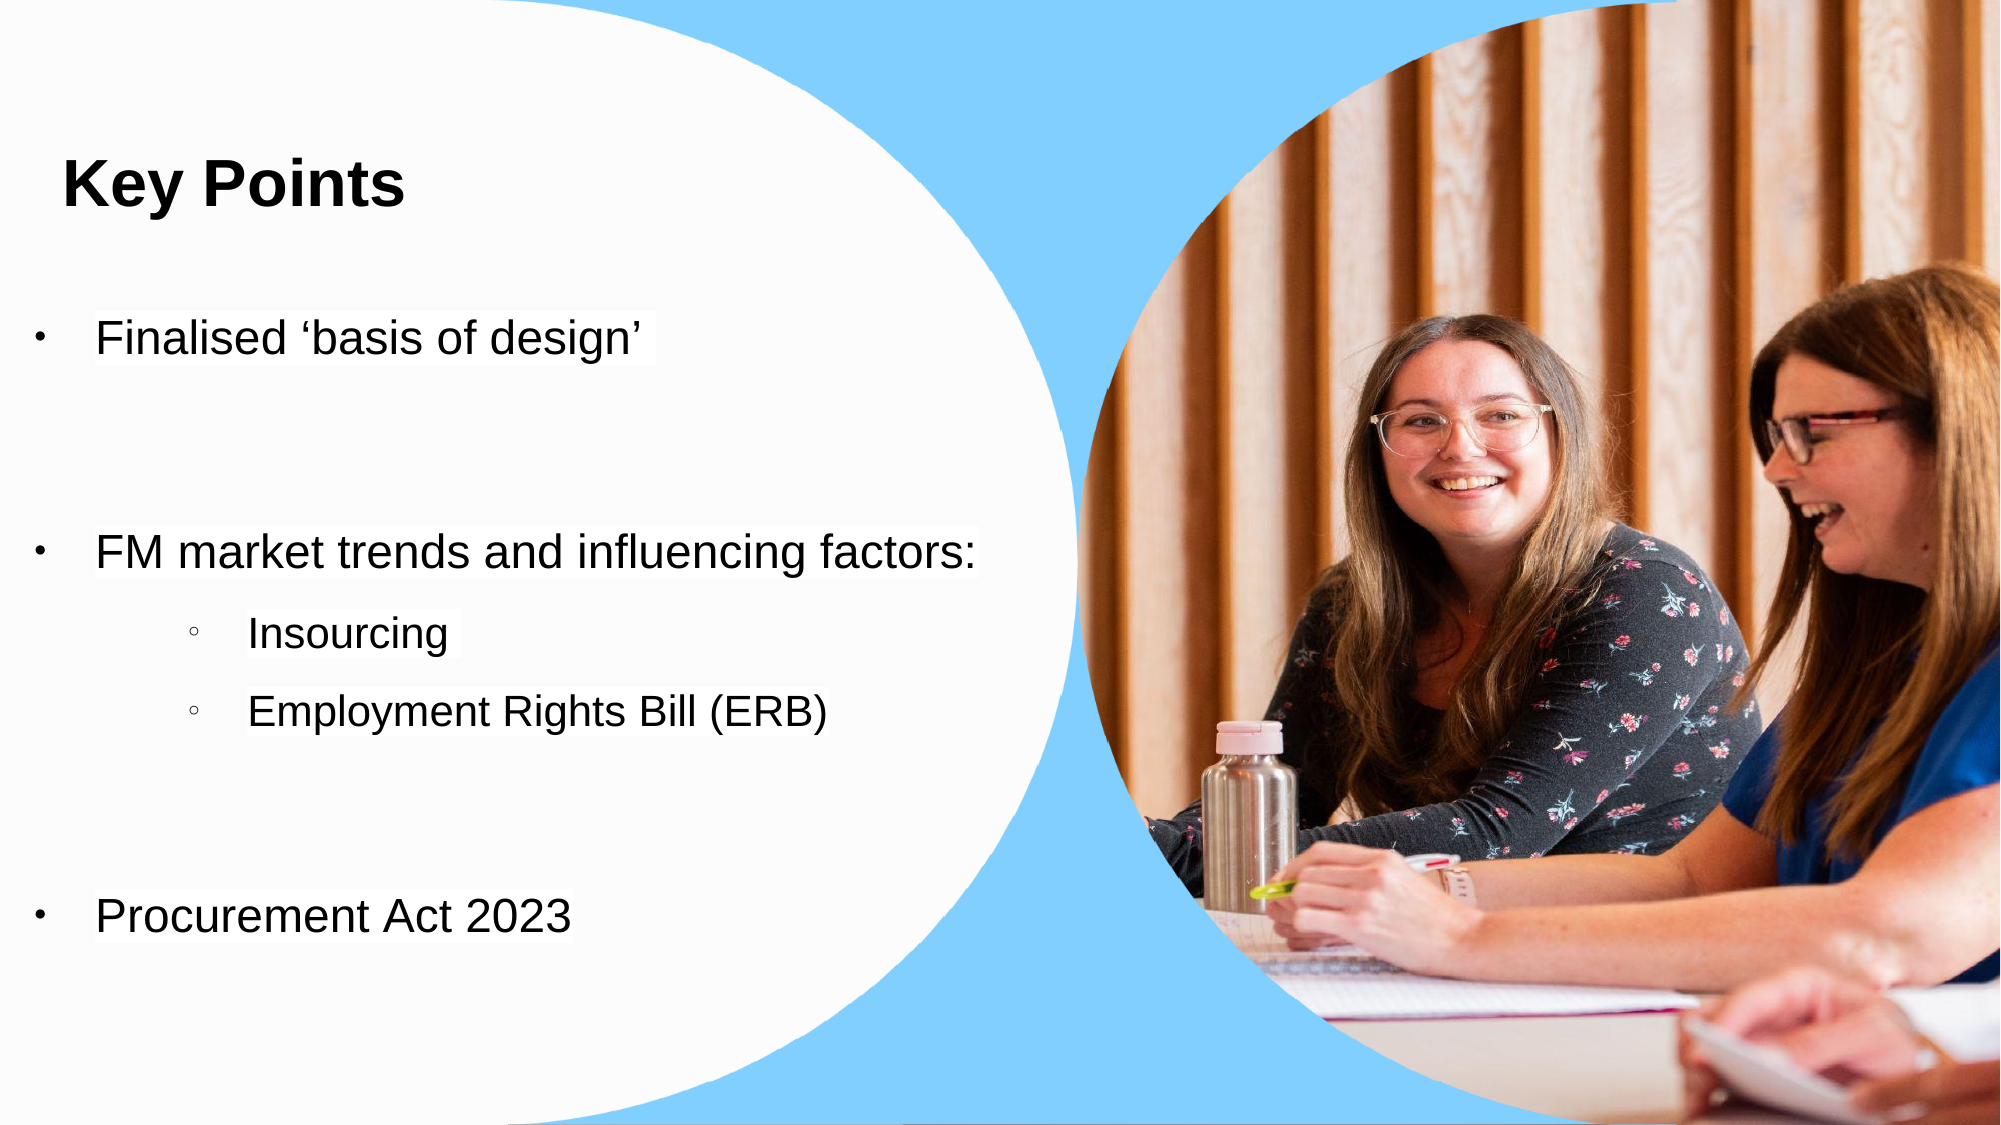

Key Points
# Finalised ‘basis of design’
FM market trends and influencing factors:
Insourcing
Employment Rights Bill (ERB)
Procurement Act 2023